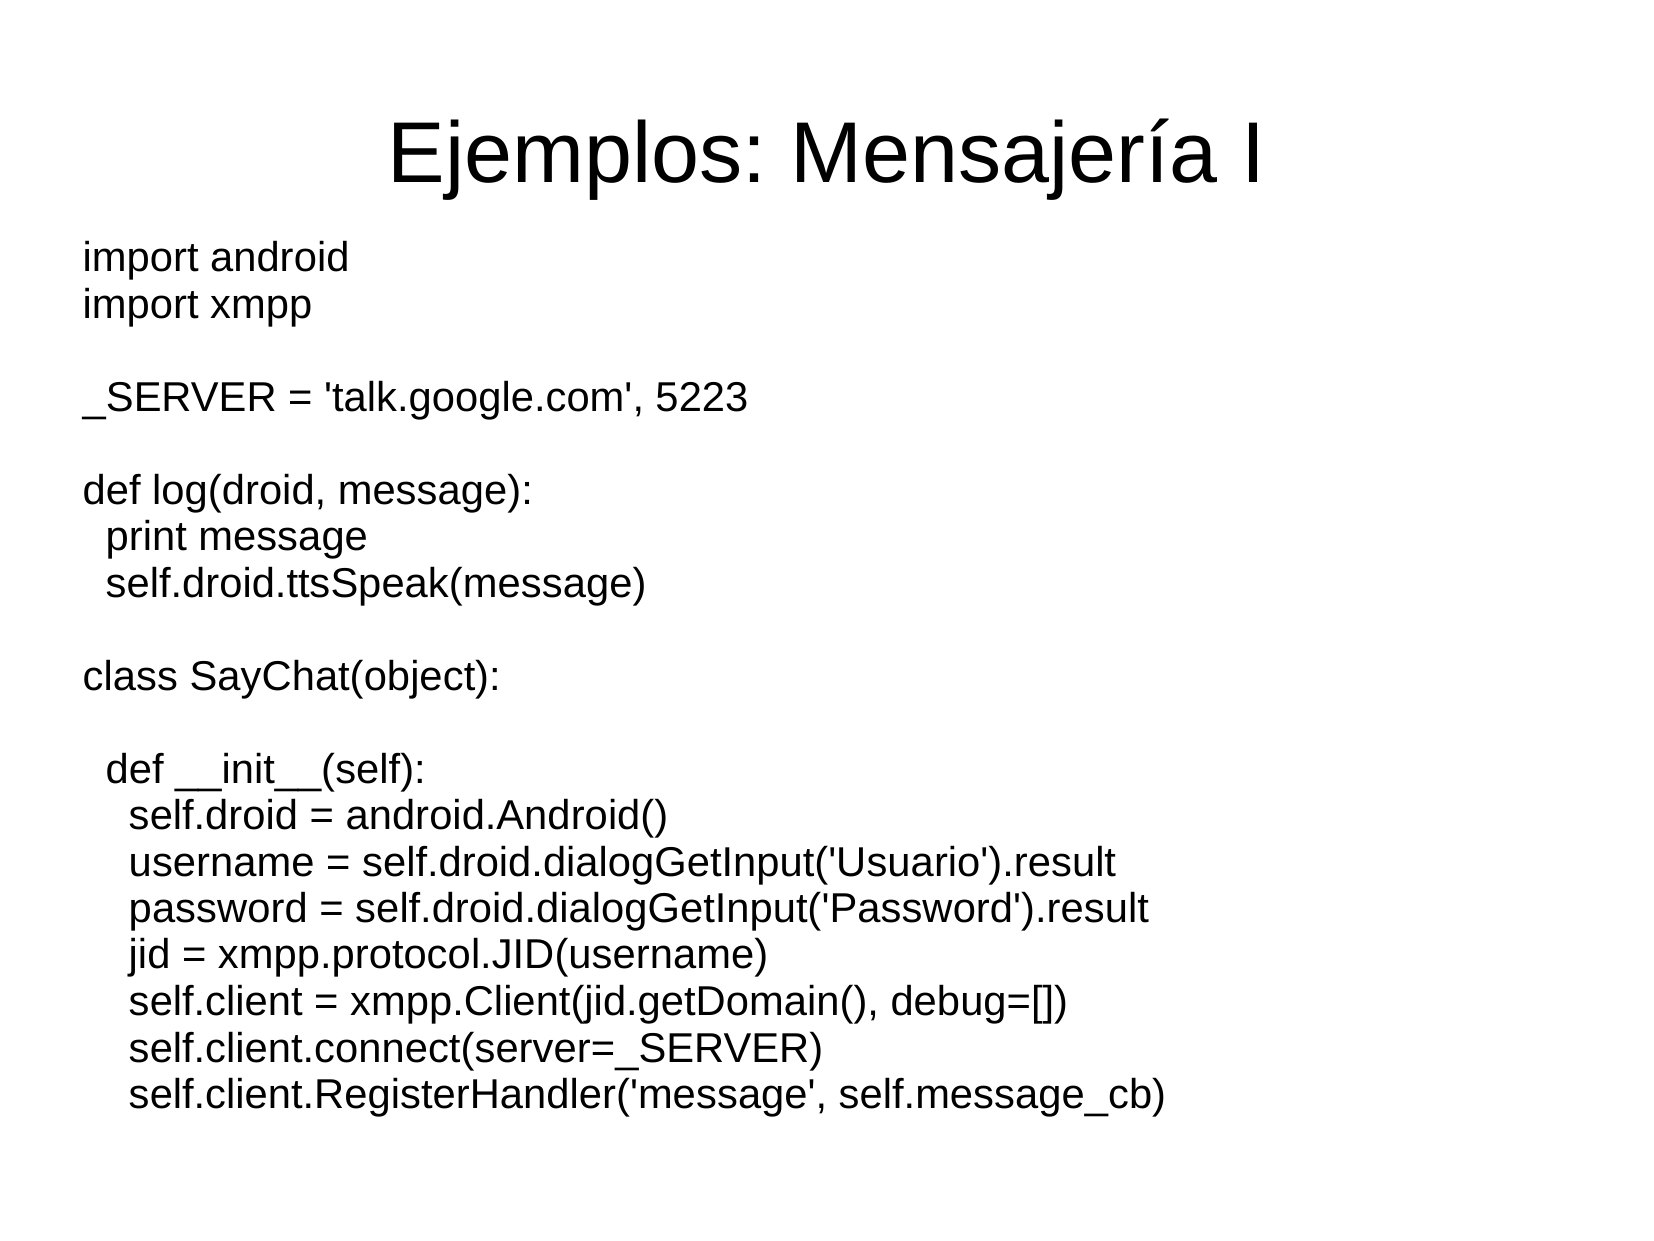

# Ejemplos: Mensajería I
import android
import xmpp
_SERVER = 'talk.google.com', 5223
def log(droid, message):
 print message
 self.droid.ttsSpeak(message)
class SayChat(object):
 def __init__(self):
 self.droid = android.Android()
 username = self.droid.dialogGetInput('Usuario').result
 password = self.droid.dialogGetInput('Password').result
 jid = xmpp.protocol.JID(username)
 self.client = xmpp.Client(jid.getDomain(), debug=[])
 self.client.connect(server=_SERVER)
 self.client.RegisterHandler('message', self.message_cb)